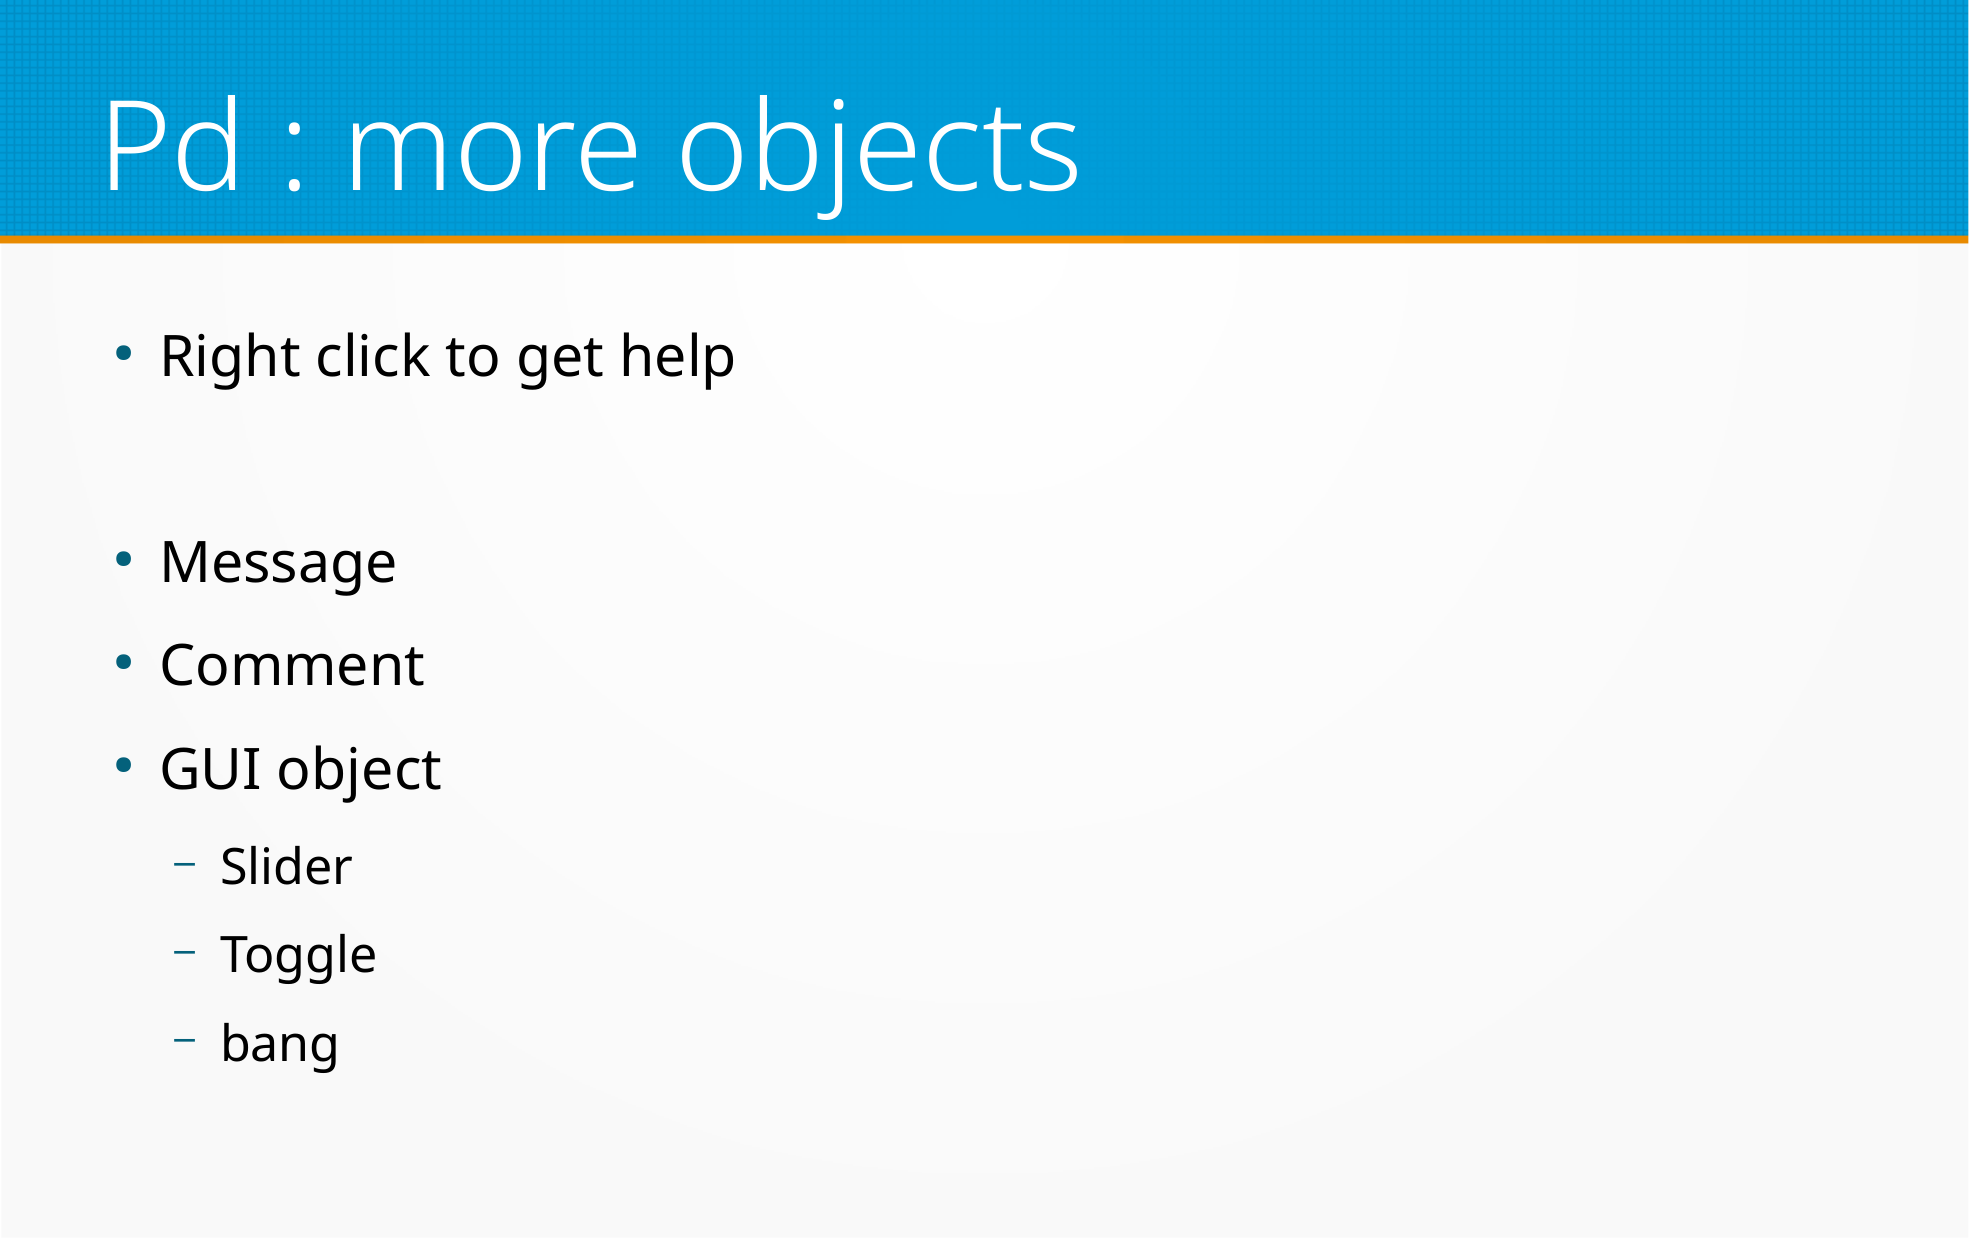

# Pd : more objects
Right click to get help
Message
Comment
GUI object
Slider
Toggle
bang